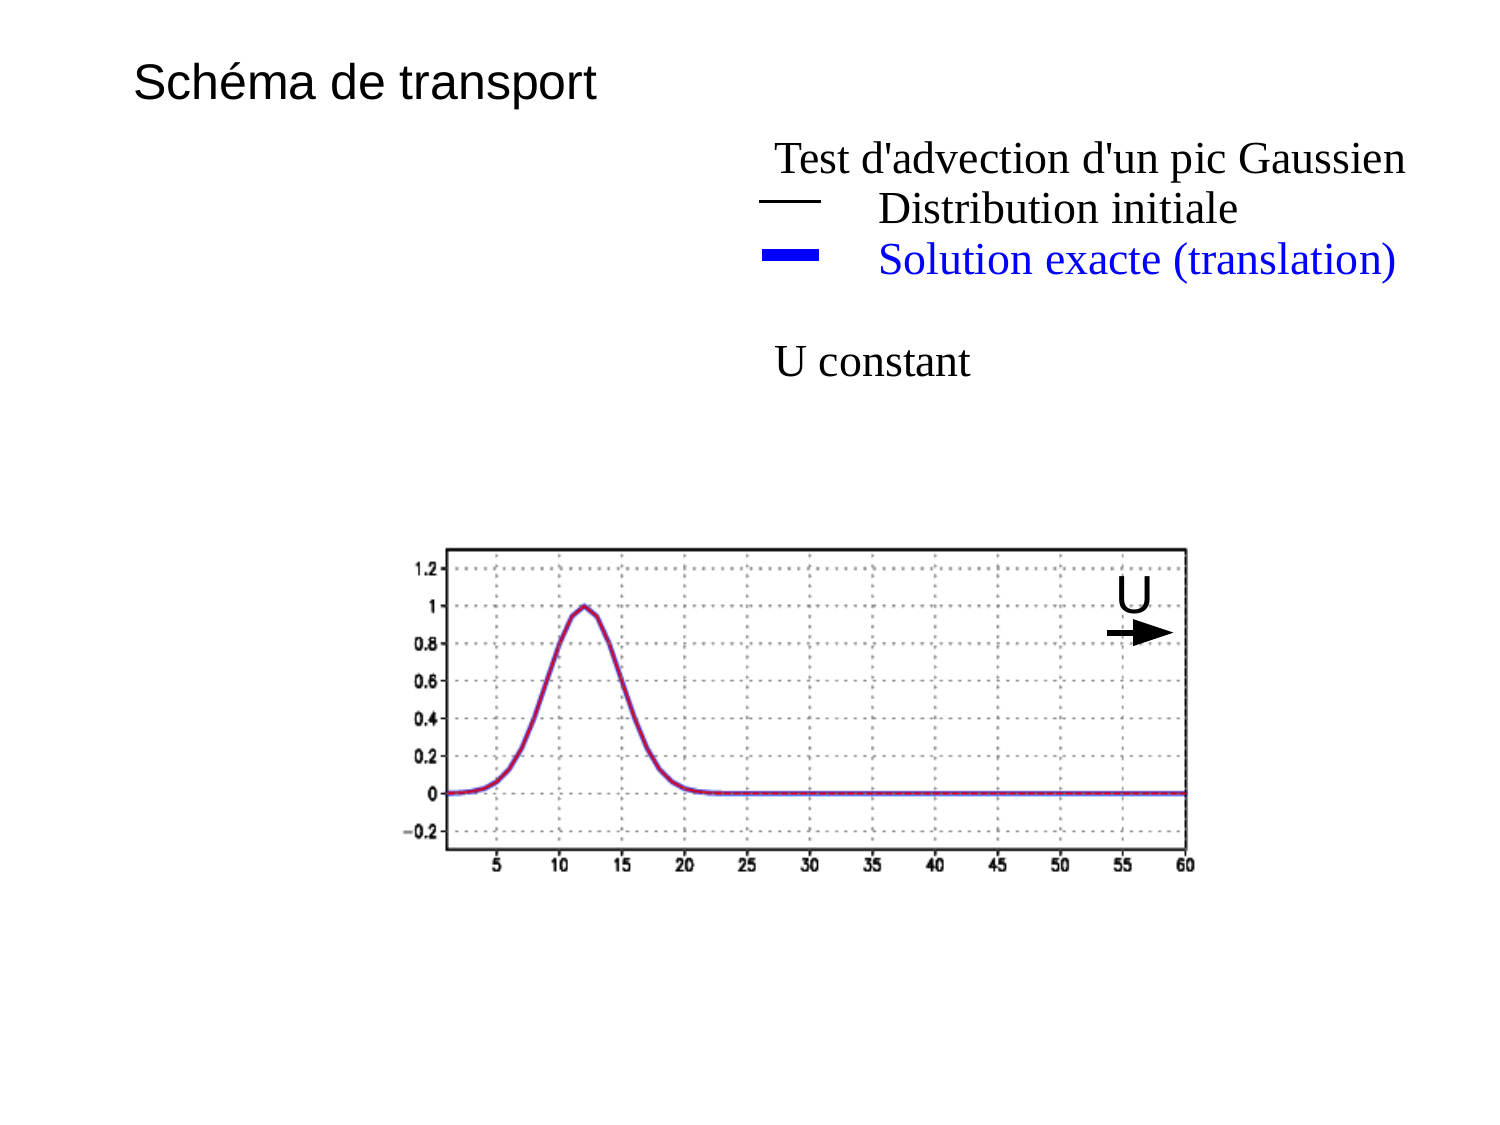

Schéma de transport
Test d'advection d'un pic Gaussien
 Distribution initiale
 Solution exacte (translation)
U constant
U